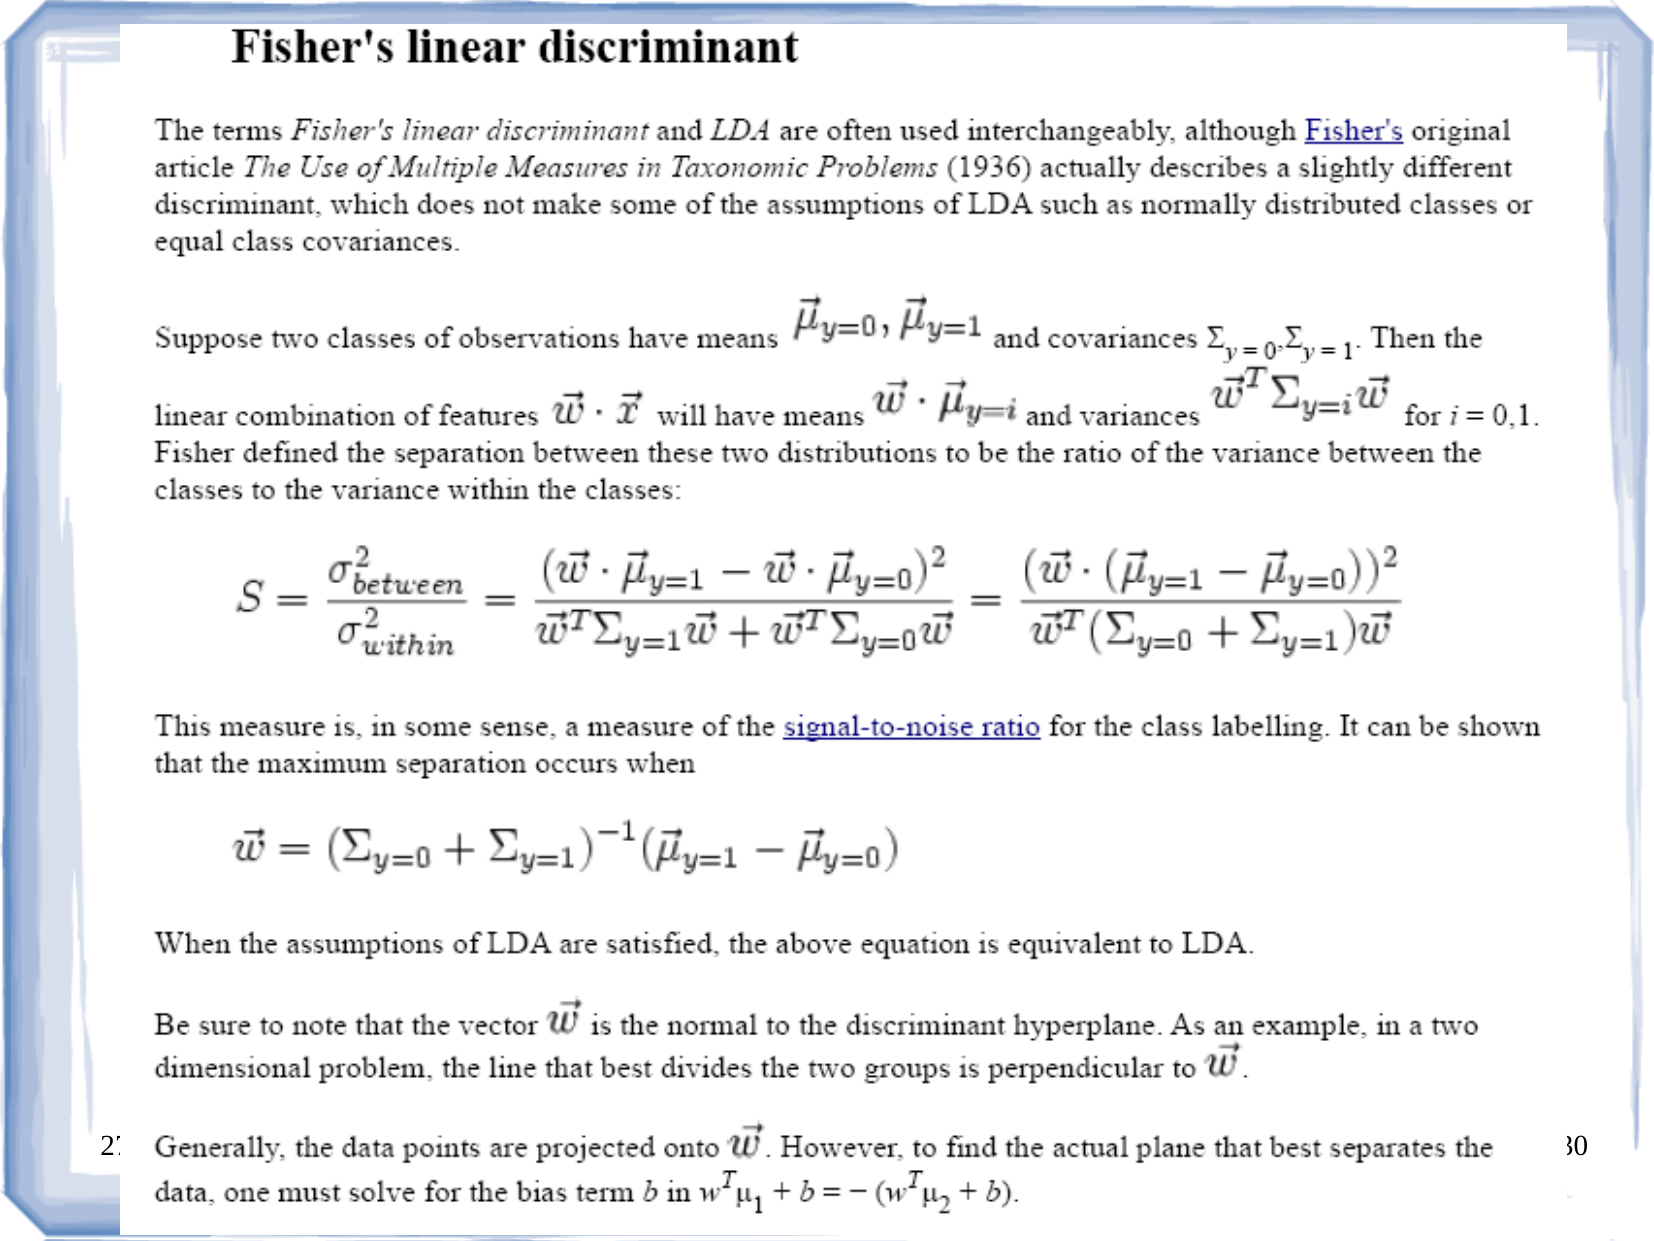

#
27.02.2017
Machine Learning, M. Wolter
30